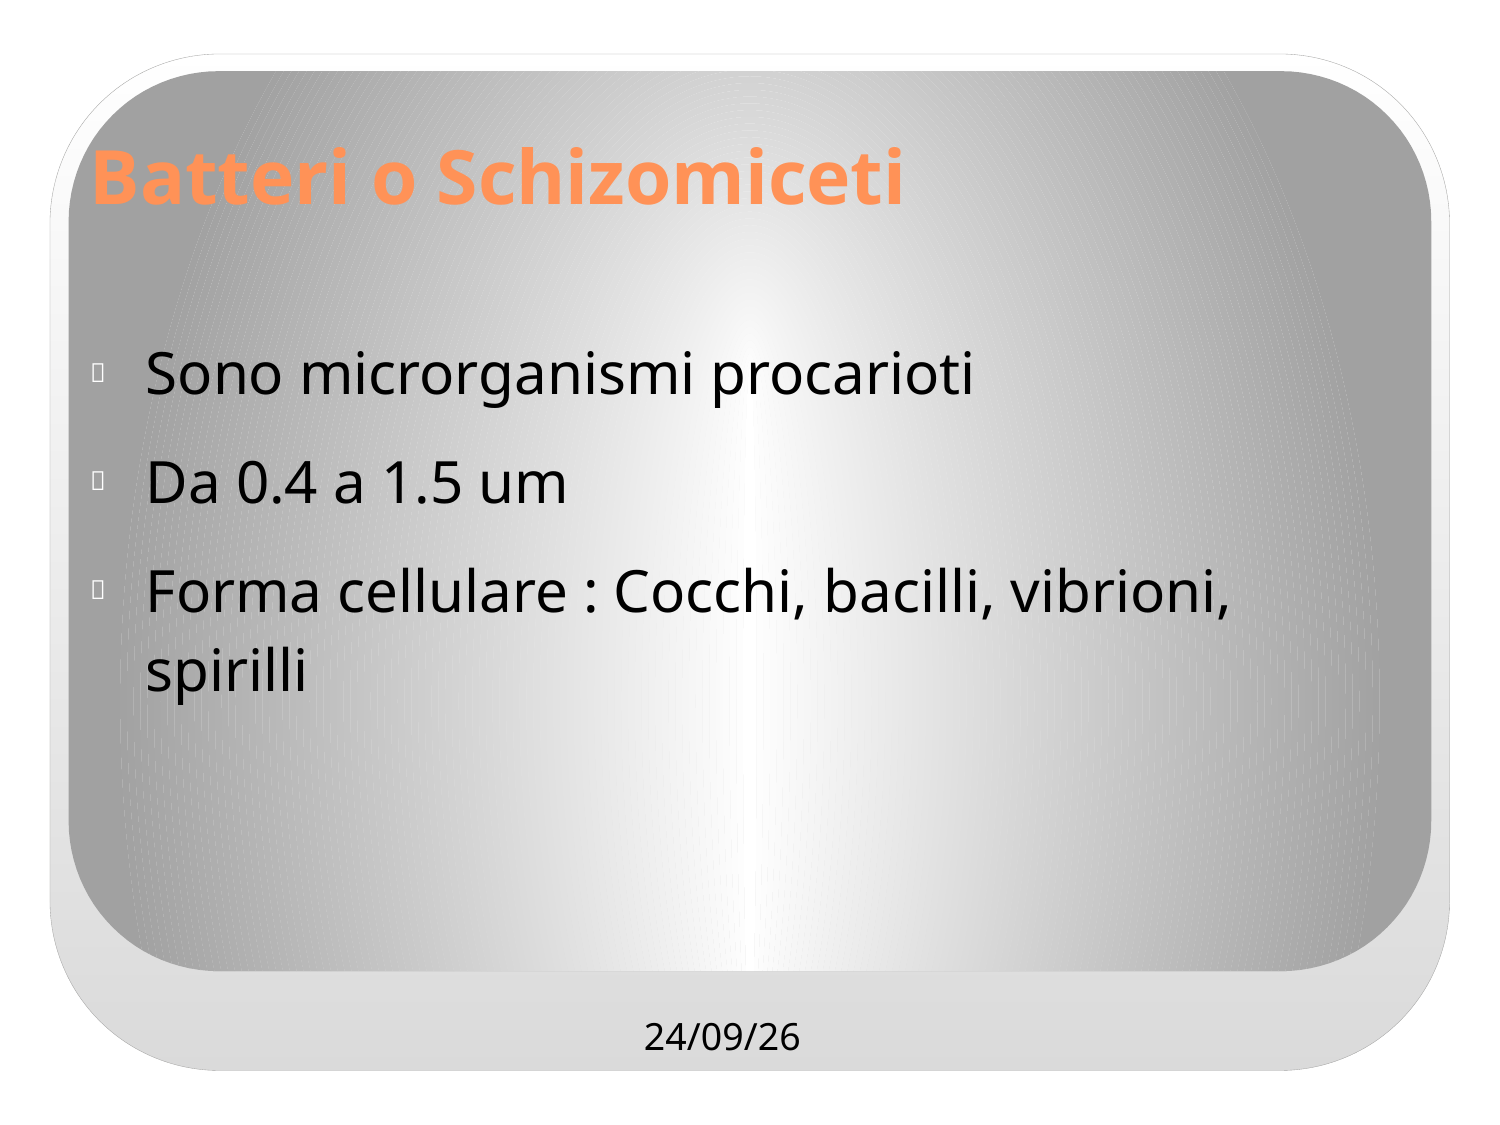

# Batteri o Schizomiceti
Sono microrganismi procarioti
Da 0.4 a 1.5 um
Forma cellulare : Cocchi, bacilli, vibrioni, spirilli